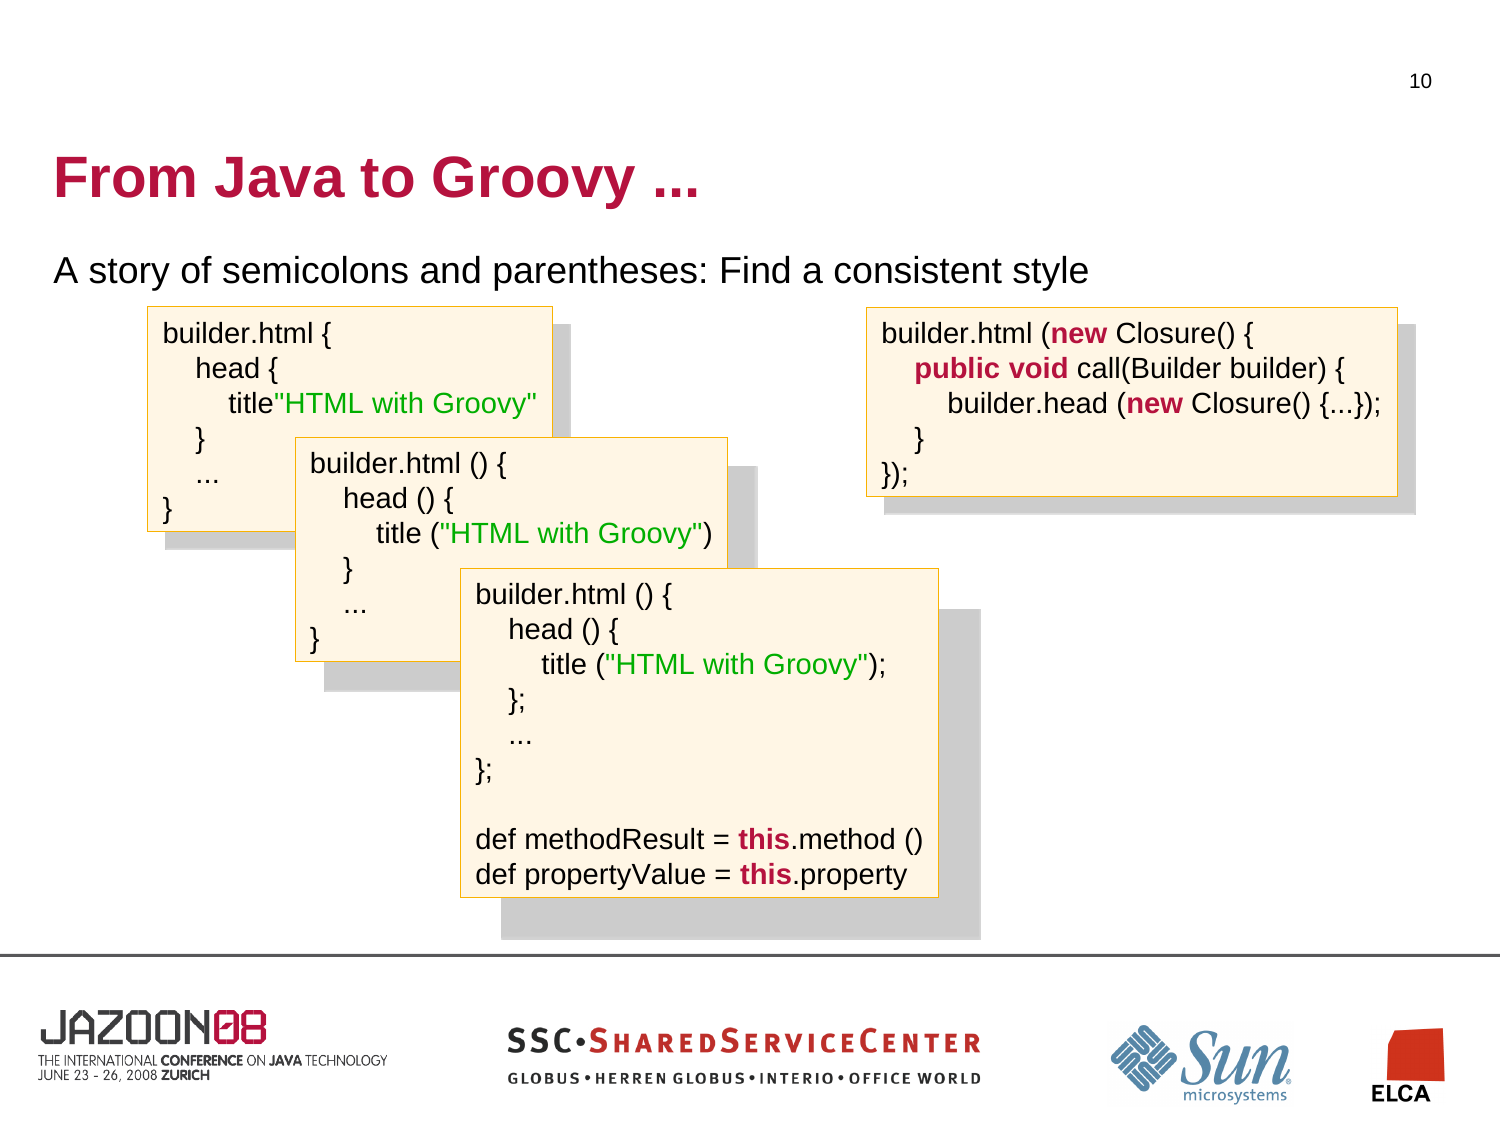

10
# From Java to Groovy ...
A story of semicolons and parentheses: Find a consistent style
builder.html {
 head {
 title"HTML with Groovy"
 }
 ...
}
builder.html (new Closure() {
 public void call(Builder builder) {
 builder.head (new Closure() {...});
 }
});
builder.html () {
 head () {
 title ("HTML with Groovy")
 }
 ...
}
builder.html () {
 head () {
 title ("HTML with Groovy");
 };
 ...
};
def methodResult = this.method ()
def propertyValue = this.property